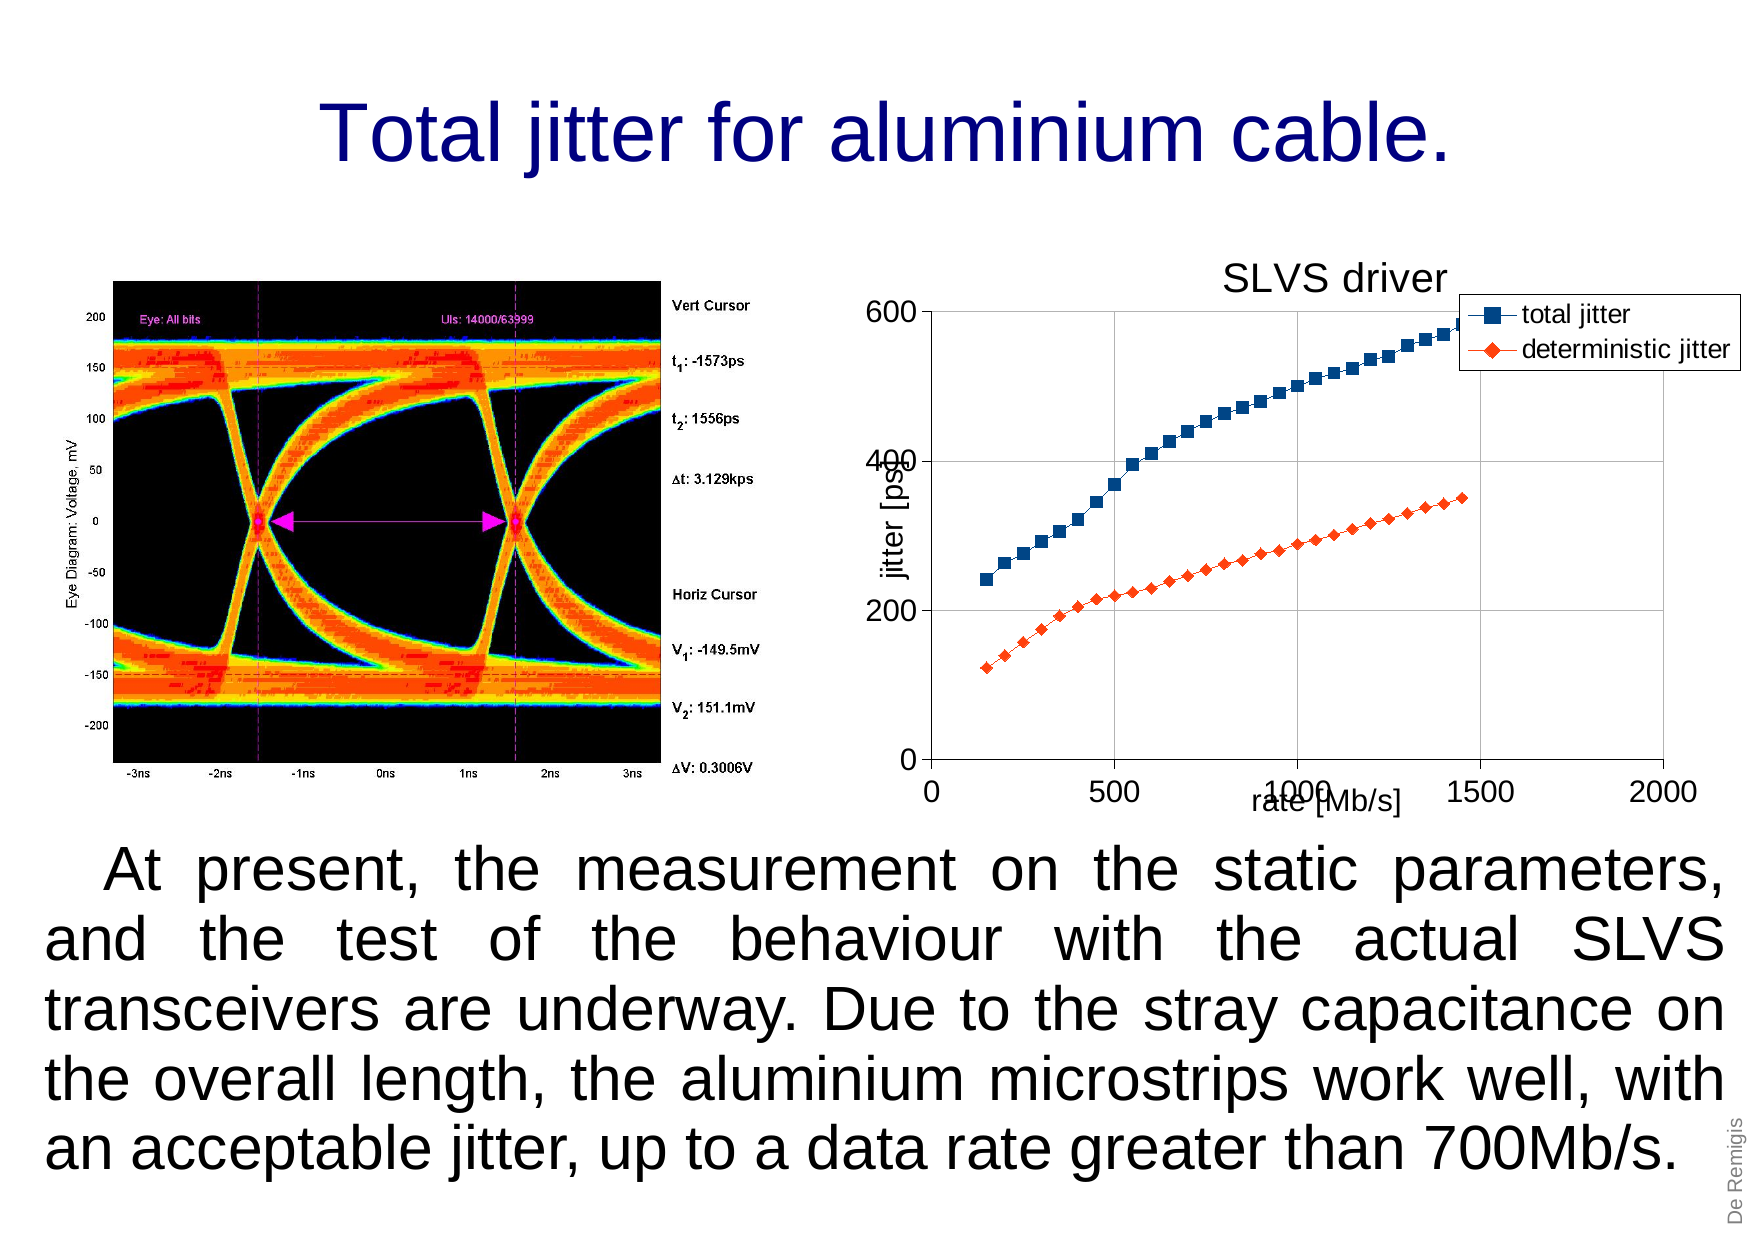

# Total jitter for aluminium cable.
### Chart: SLVS driver
| Category | total jitter | deterministic jitter |
|---|---|---|	At present, the measurement on the static parameters, and the test of the behaviour with the actual SLVS transceivers are underway. Due to the stray capacitance on the overall length, the aluminium microstrips work well, with an acceptable jitter, up to a data rate greater than 700Mb/s.